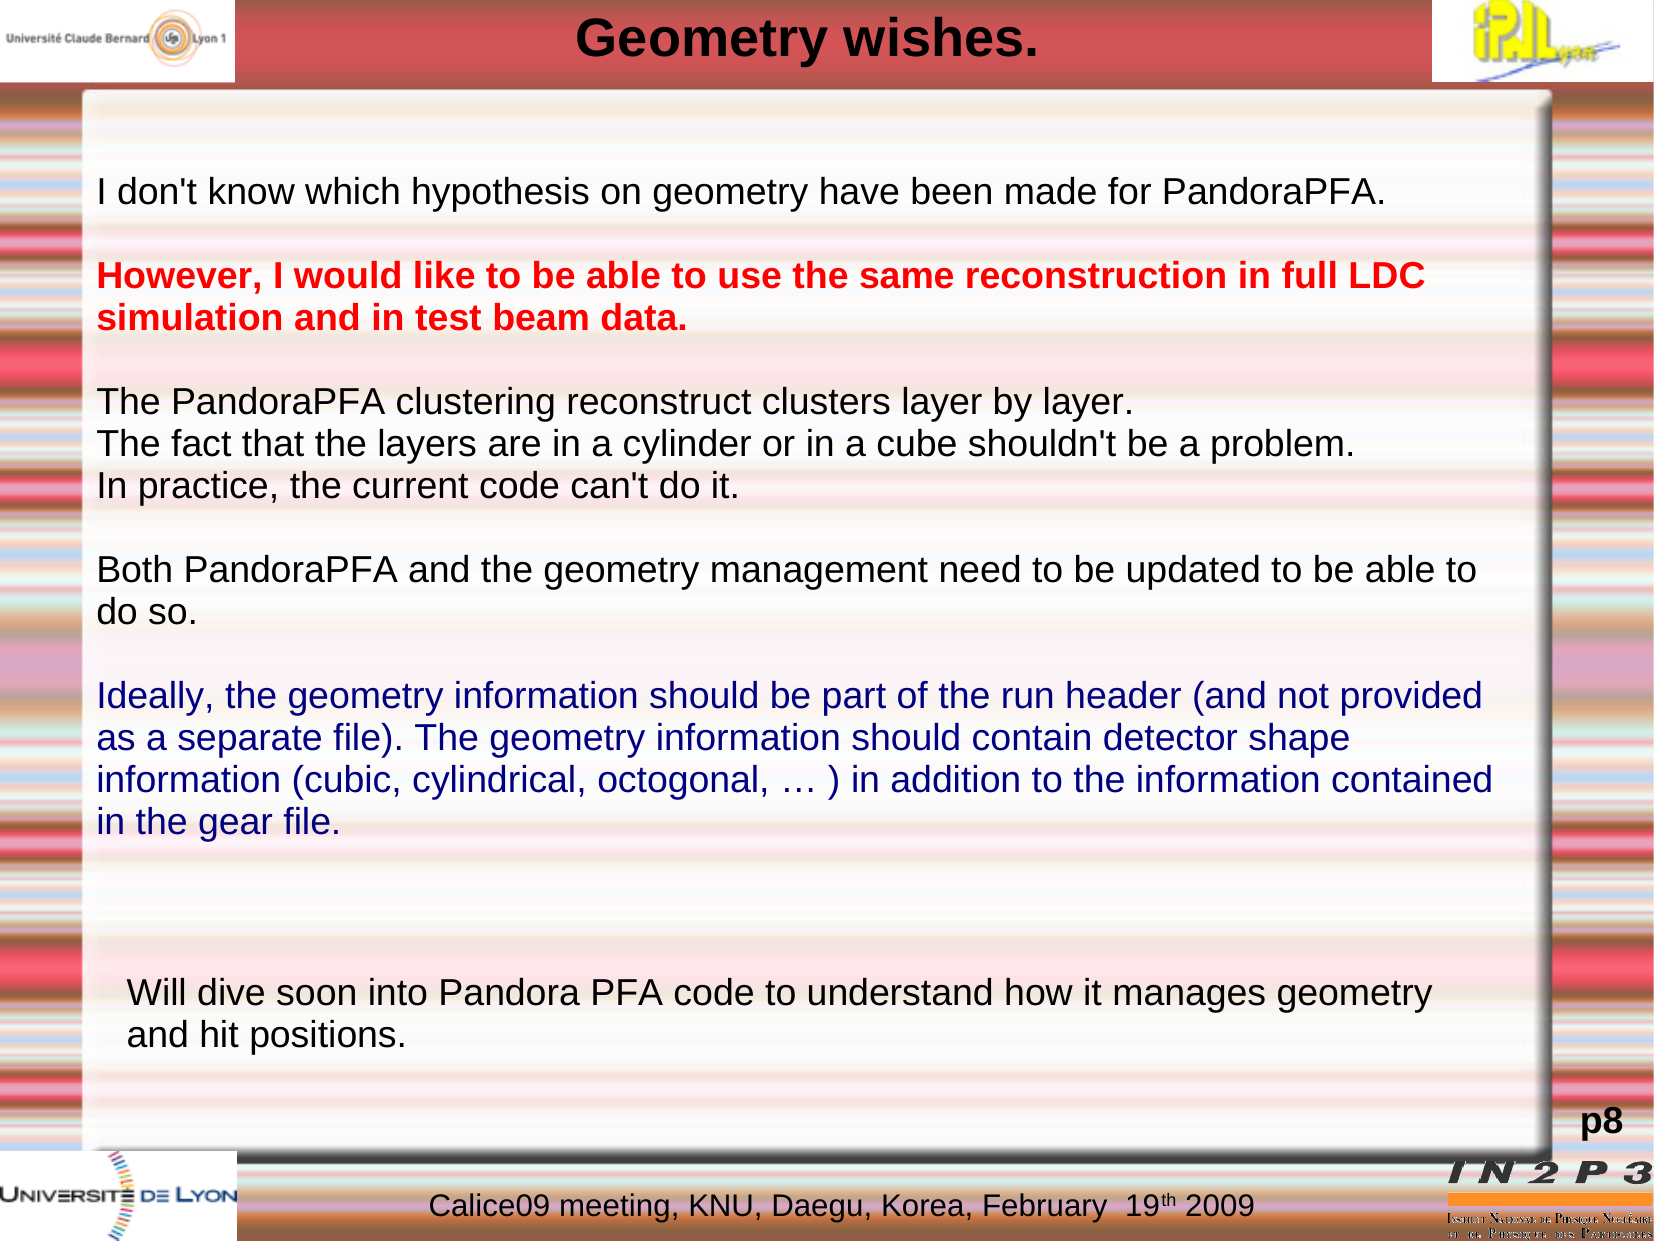

Geometry wishes.
I don't know which hypothesis on geometry have been made for PandoraPFA.
However, I would like to be able to use the same reconstruction in full LDC simulation and in test beam data.
The PandoraPFA clustering reconstruct clusters layer by layer.
The fact that the layers are in a cylinder or in a cube shouldn't be a problem.
In practice, the current code can't do it.
Both PandoraPFA and the geometry management need to be updated to be able to do so.
Ideally, the geometry information should be part of the run header (and not provided as a separate file). The geometry information should contain detector shape information (cubic, cylindrical, octogonal, … ) in addition to the information contained in the gear file.
Will dive soon into Pandora PFA code to understand how it manages geometry
and hit positions.